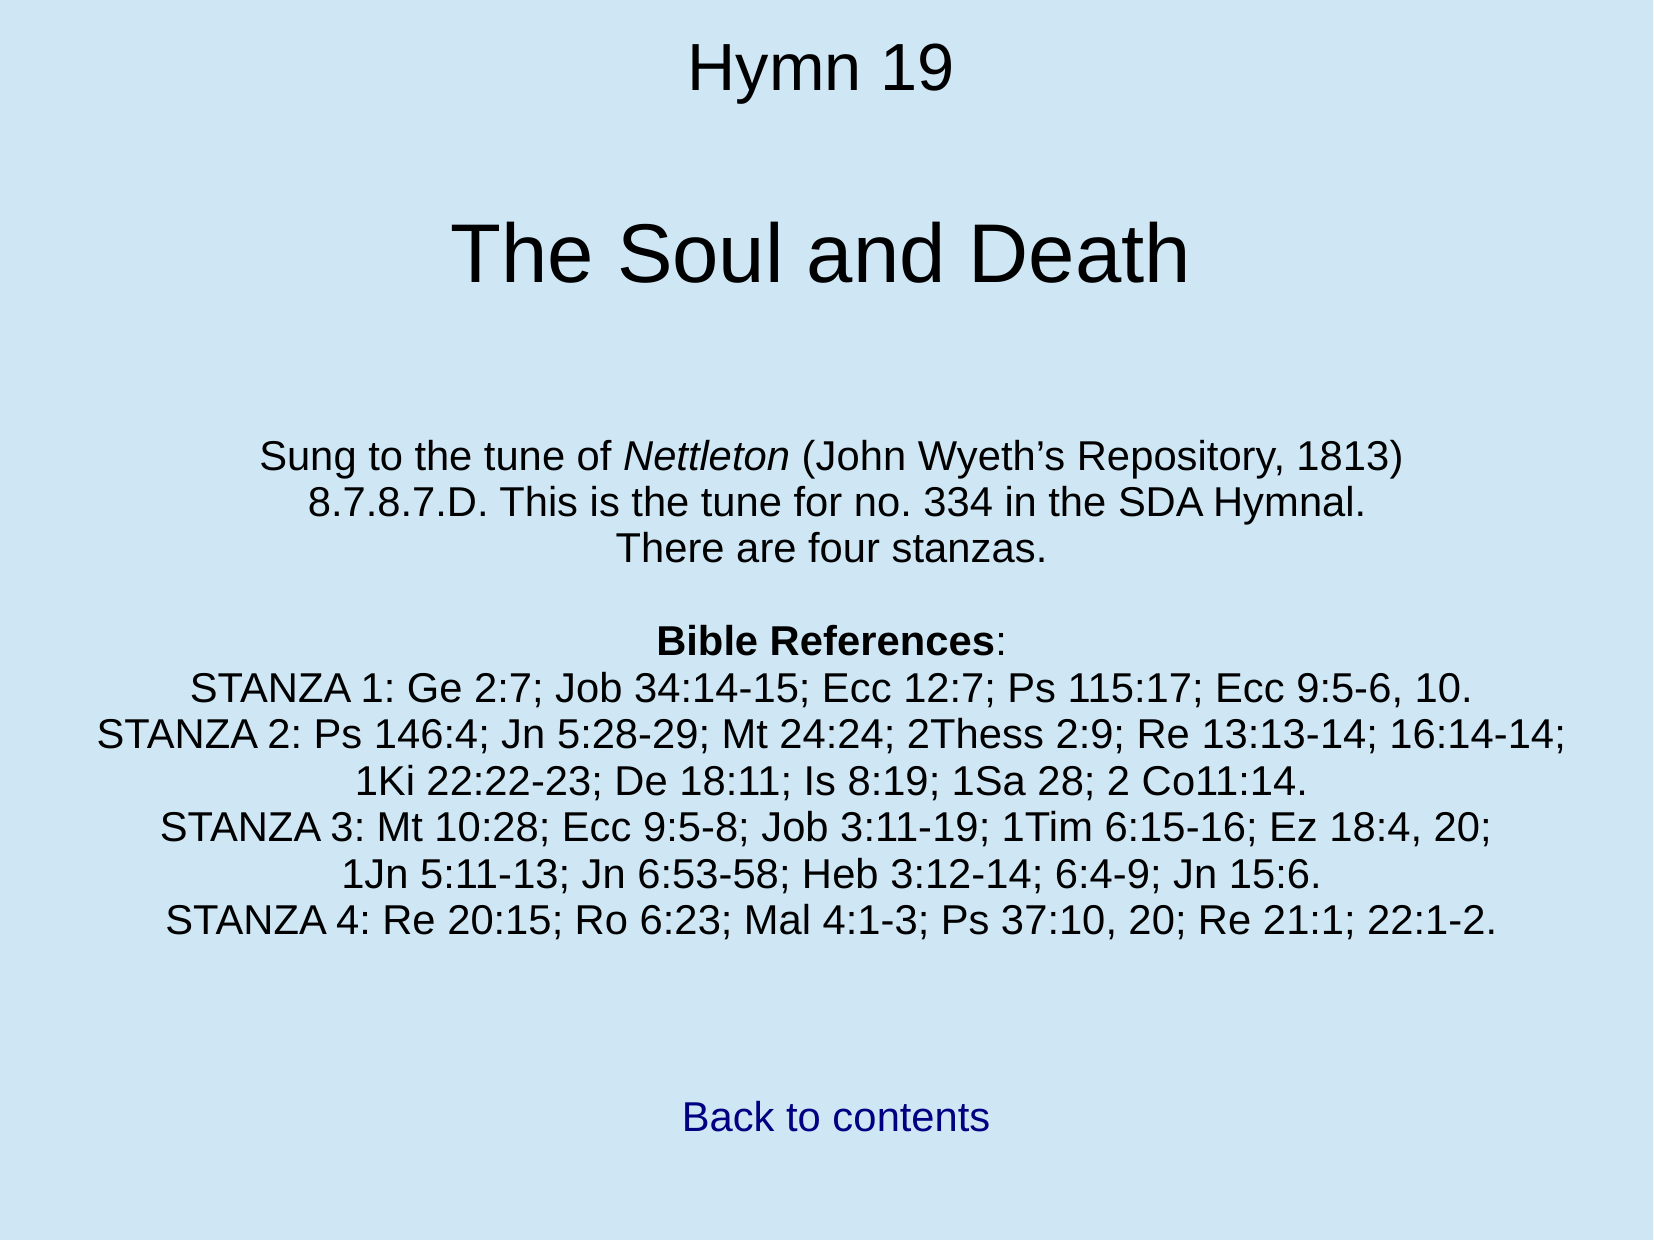

# Hymn 19 The Soul and Death
Sung to the tune of Nettleton (John Wyeth’s Repository, 1813)
 8.7.8.7.D. This is the tune for no. 334 in the SDA Hymnal.
There are four stanzas.
Bible References:
STANZA 1: Ge 2:7; Job 34:14-15; Ecc 12:7; Ps 115:17; Ecc 9:5-6, 10.
STANZA 2: Ps 146:4; Jn 5:28-29; Mt 24:24; 2Thess 2:9; Re 13:13-14; 16:14-14; 1Ki 22:22-23; De 18:11; Is 8:19; 1Sa 28; 2 Co11:14.
STANZA 3: Mt 10:28; Ecc 9:5-8; Job 3:11-19; 1Tim 6:15-16; Ez 18:4, 20;
1Jn 5:11-13; Jn 6:53-58; Heb 3:12-14; 6:4-9; Jn 15:6.
STANZA 4: Re 20:15; Ro 6:23; Mal 4:1-3; Ps 37:10, 20; Re 21:1; 22:1-2.
 Back to contents